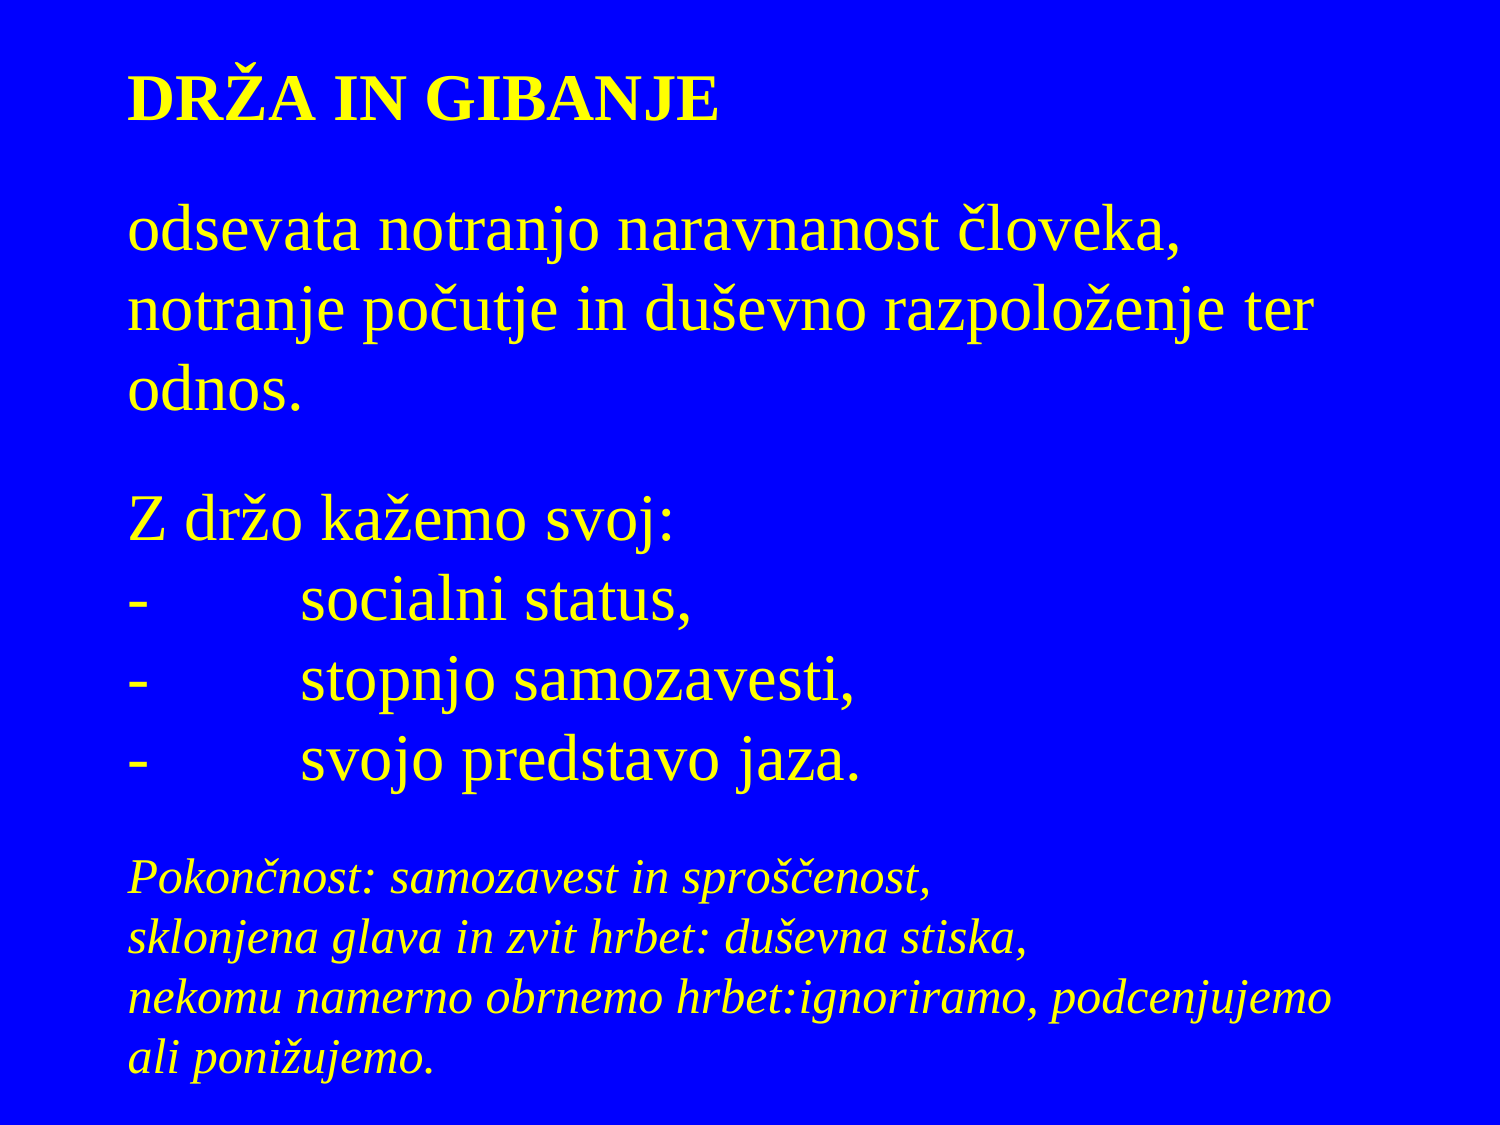

# DRŽA IN GIBANJE   odsevata notranjo naravnanost človeka, notranje počutje in duševno razpoloženje ter odnos.   Z držo kažemo svoj: -         socialni status, -         stopnjo samozavesti, -         svojo predstavo jaza. Pokončnost: samozavest in sproščenost, sklonjena glava in zvit hrbet: duševna stiska, nekomu namerno obrnemo hrbet:ignoriramo, podcenjujemo ali ponižujemo.